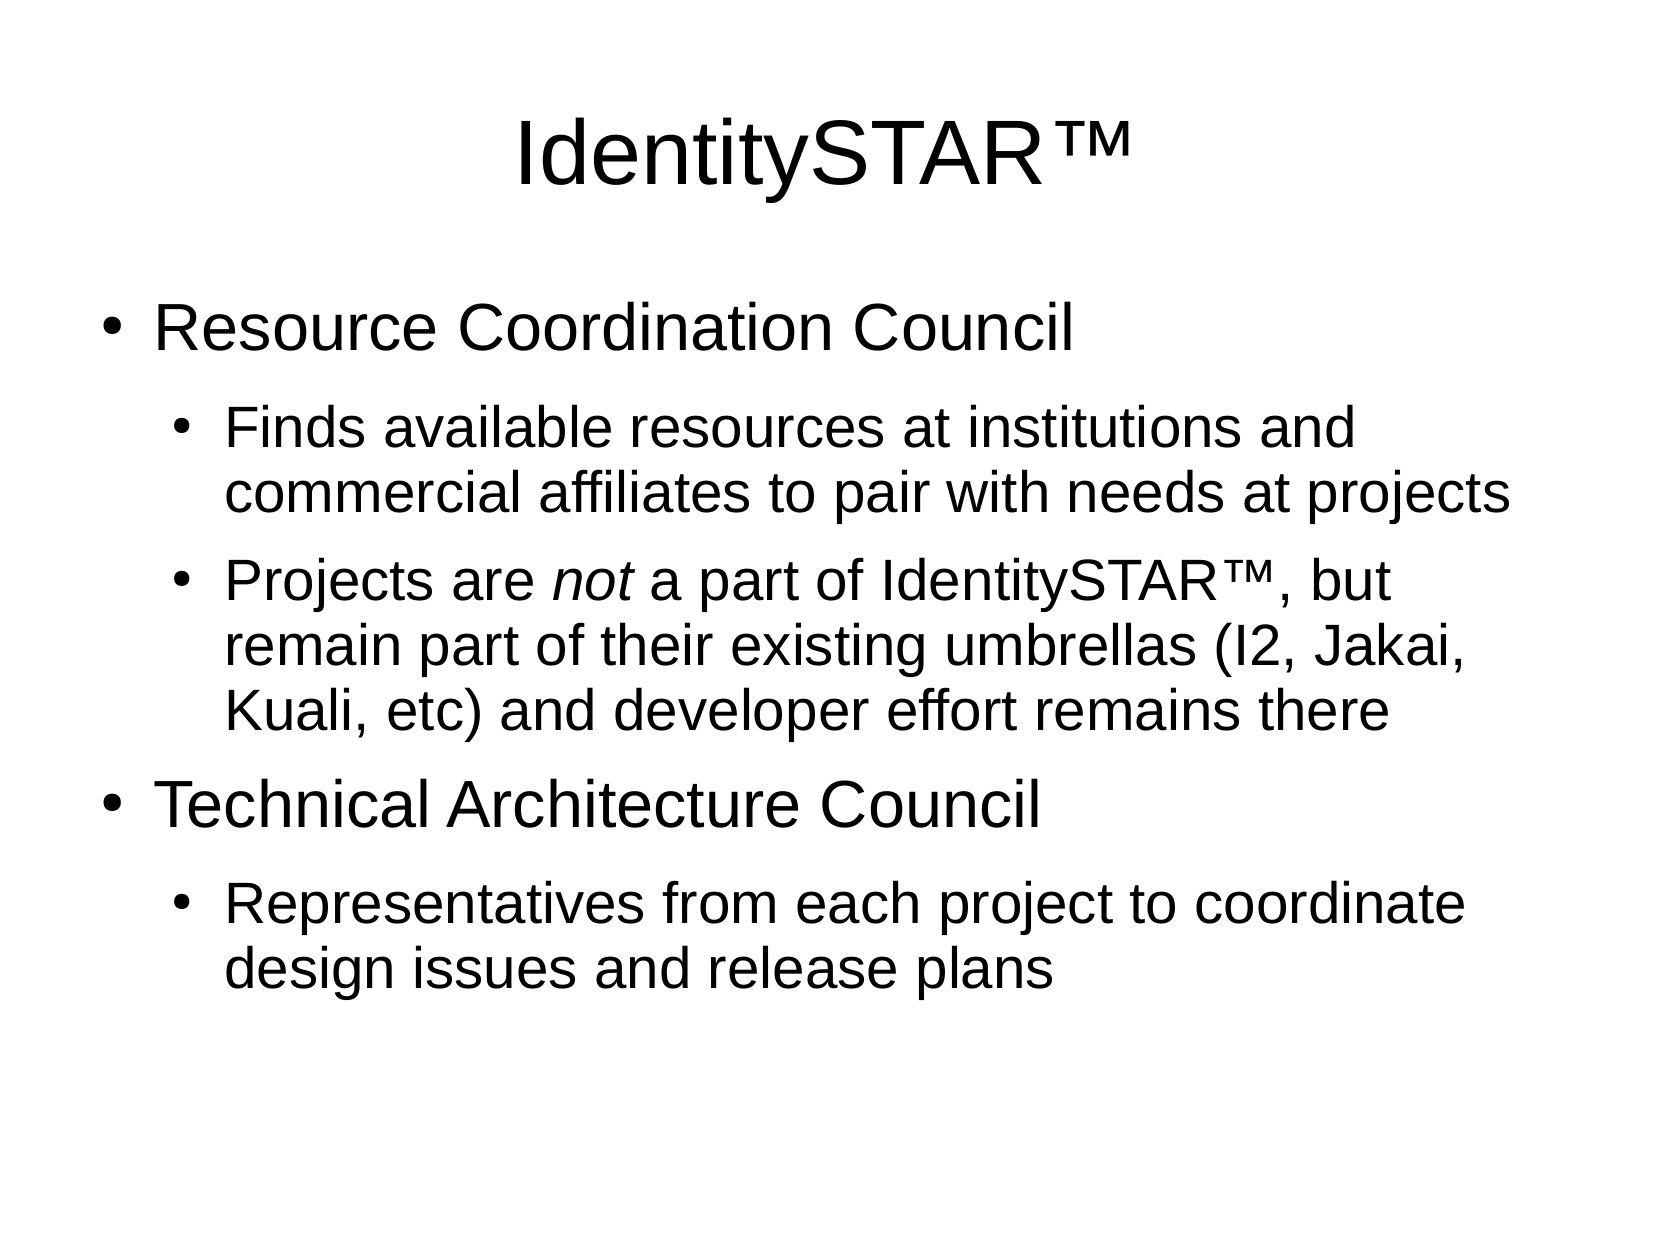

# IdentitySTAR™
Resource Coordination Council
Finds available resources at institutions and commercial affiliates to pair with needs at projects
Projects are not a part of IdentitySTAR™, but remain part of their existing umbrellas (I2, Jakai, Kuali, etc) and developer effort remains there
Technical Architecture Council
Representatives from each project to coordinate design issues and release plans